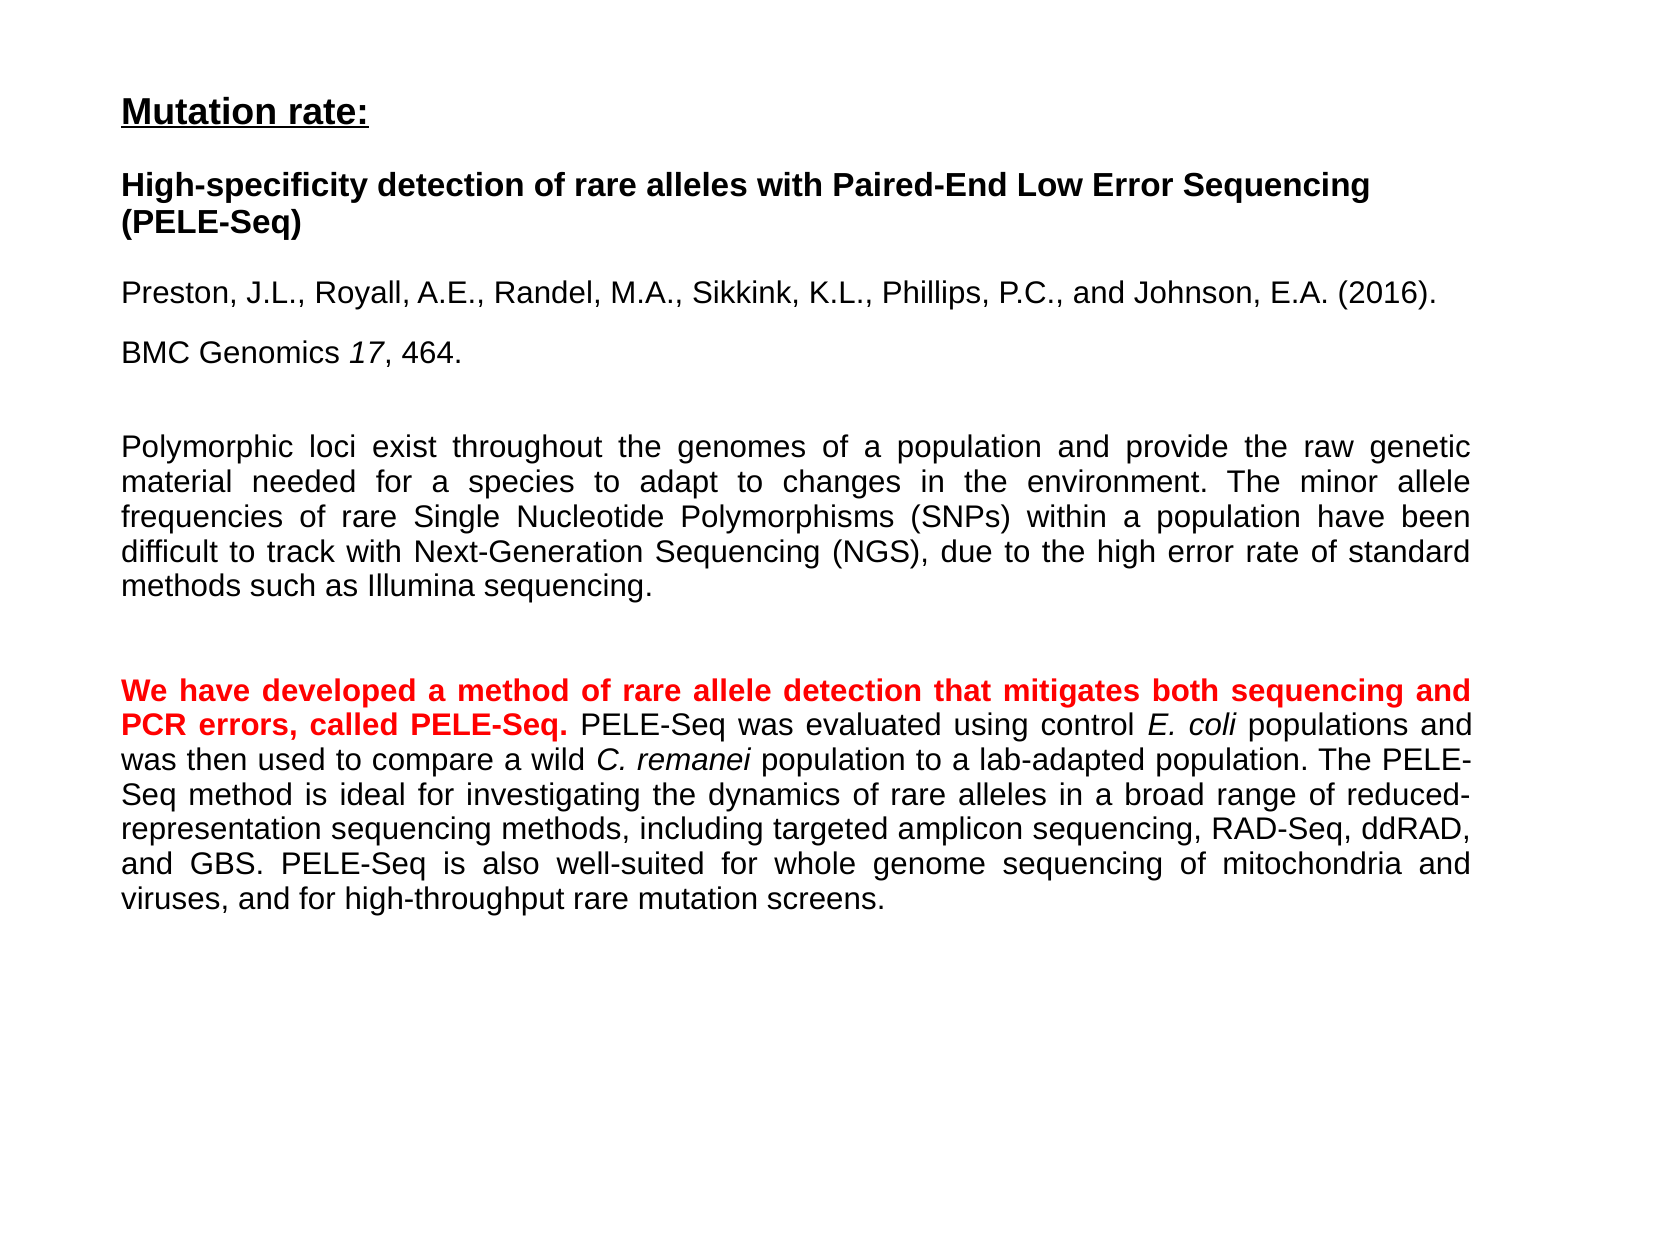

Mutation rate:
High-specificity detection of rare alleles with Paired-End Low Error Sequencing (PELE-Seq)
Preston, J.L., Royall, A.E., Randel, M.A., Sikkink, K.L., Phillips, P.C., and Johnson, E.A. (2016).
BMC Genomics 17, 464.
Polymorphic loci exist throughout the genomes of a population and provide the raw genetic material needed for a species to adapt to changes in the environment. The minor allele frequencies of rare Single Nucleotide Polymorphisms (SNPs) within a population have been difficult to track with Next-Generation Sequencing (NGS), due to the high error rate of standard methods such as Illumina sequencing.
We have developed a method of rare allele detection that mitigates both sequencing and PCR errors, called PELE-Seq. PELE-Seq was evaluated using control E. coli populations and was then used to compare a wild C. remanei population to a lab-adapted population. The PELE-Seq method is ideal for investigating the dynamics of rare alleles in a broad range of reduced-representation sequencing methods, including targeted amplicon sequencing, RAD-Seq, ddRAD, and GBS. PELE-Seq is also well-suited for whole genome sequencing of mitochondria and viruses, and for high-throughput rare mutation screens.